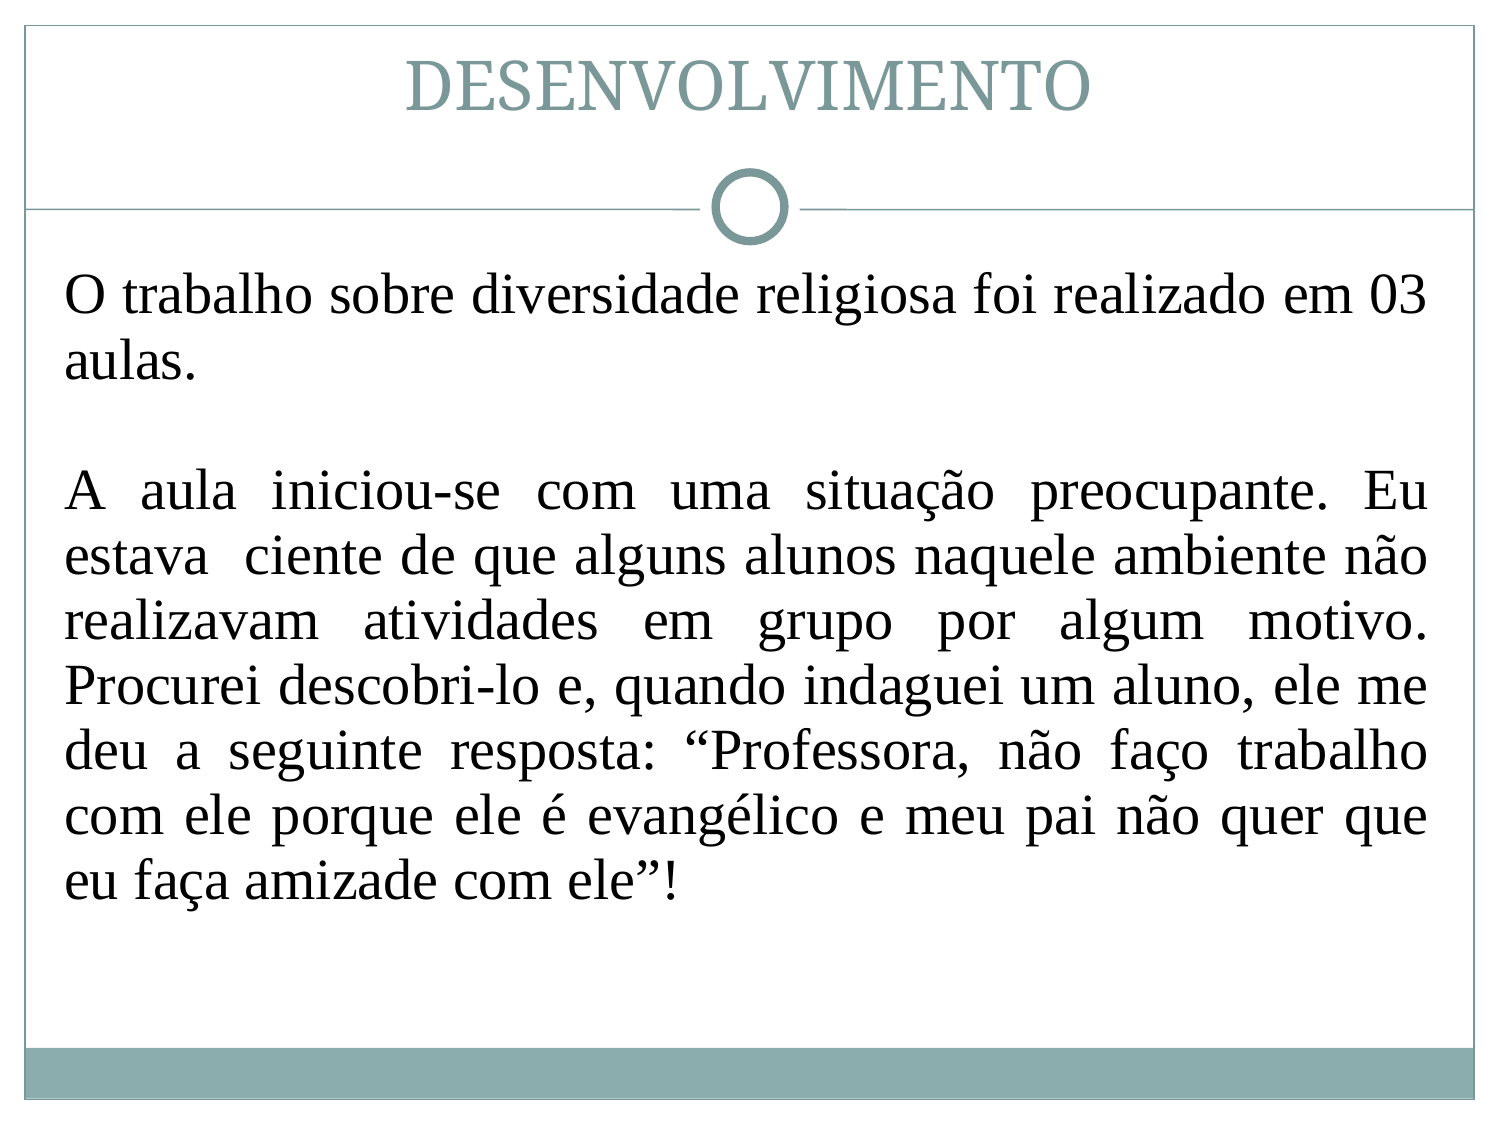

DESENVOLVIMENTO
O trabalho sobre diversidade religiosa foi realizado em 03 aulas.
A aula iniciou-se com uma situação preocupante. Eu estava ciente de que alguns alunos naquele ambiente não realizavam atividades em grupo por algum motivo. Procurei descobri-lo e, quando indaguei um aluno, ele me deu a seguinte resposta: “Professora, não faço trabalho com ele porque ele é evangélico e meu pai não quer que eu faça amizade com ele”!